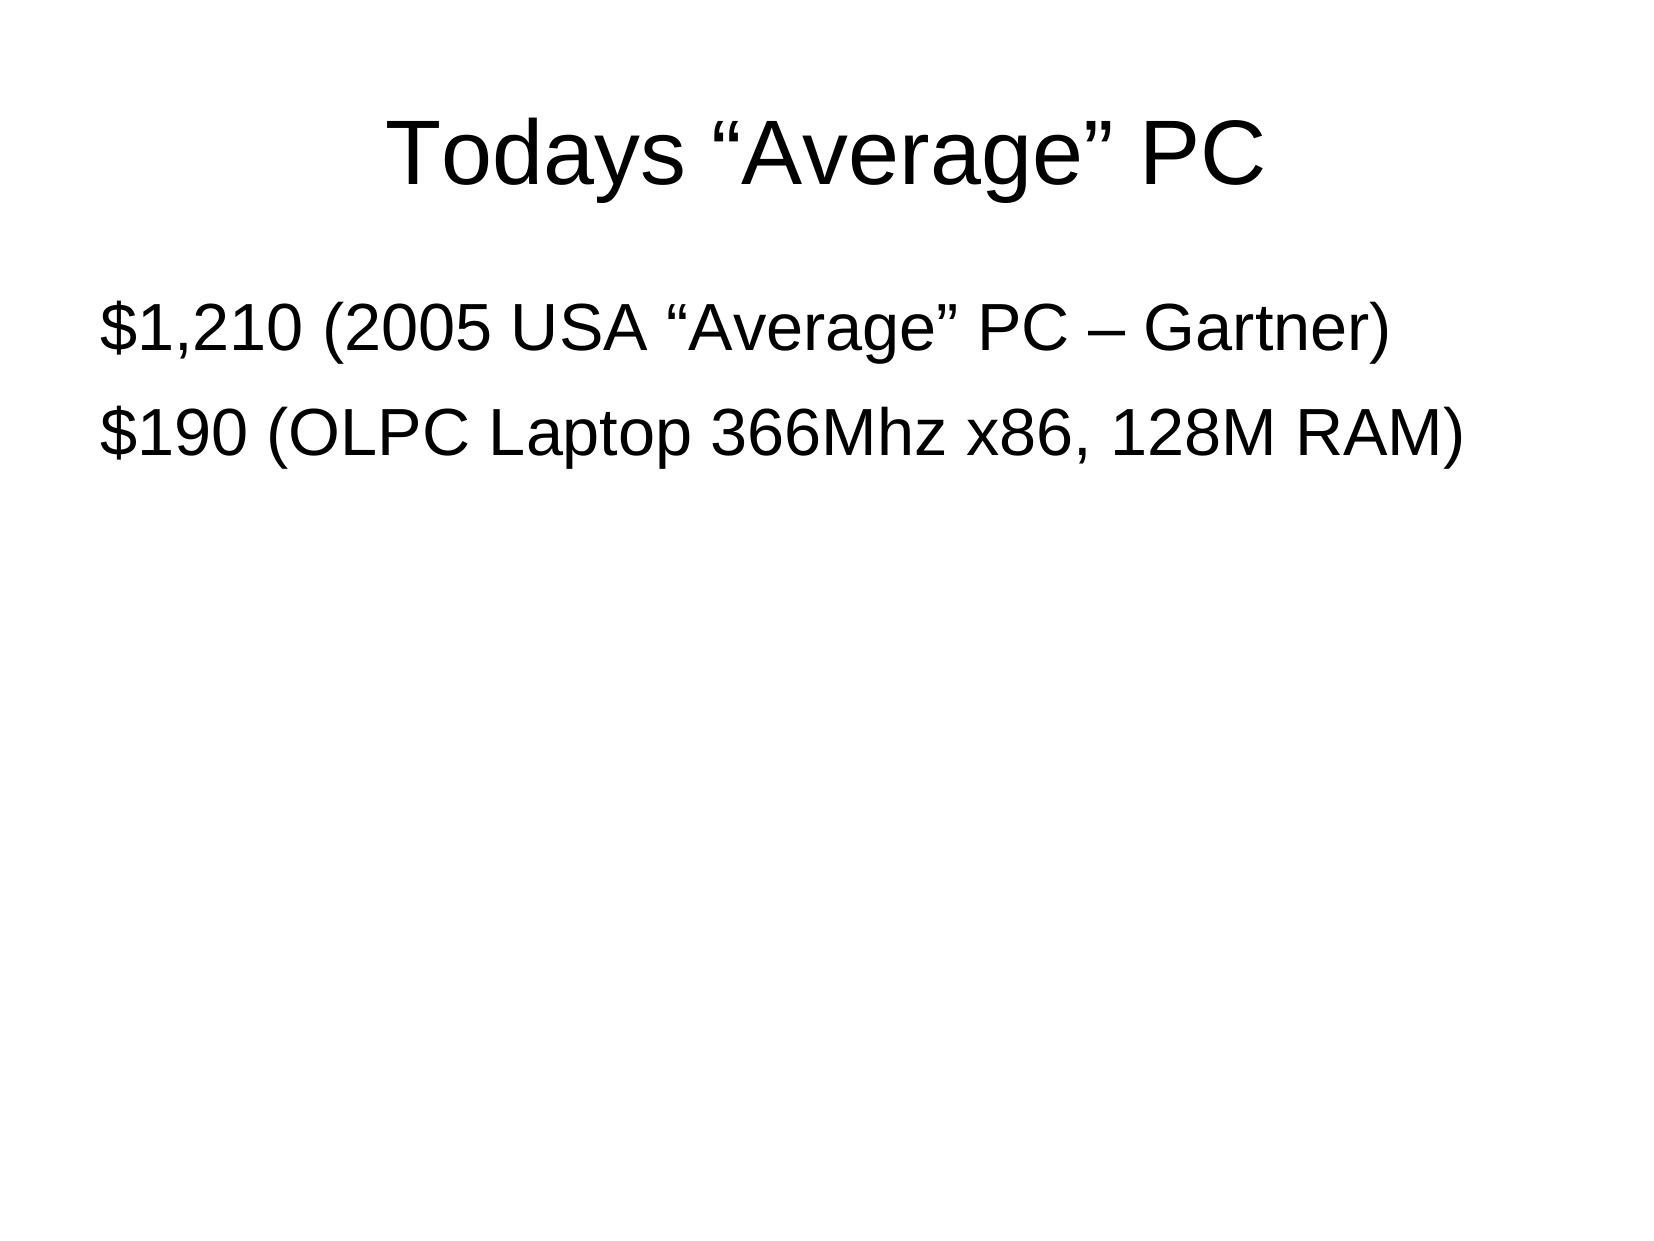

# Todays “Average” PC
$1,210 (2005 USA “Average” PC – Gartner)
$190 (OLPC Laptop 366Mhz x86, 128M RAM)